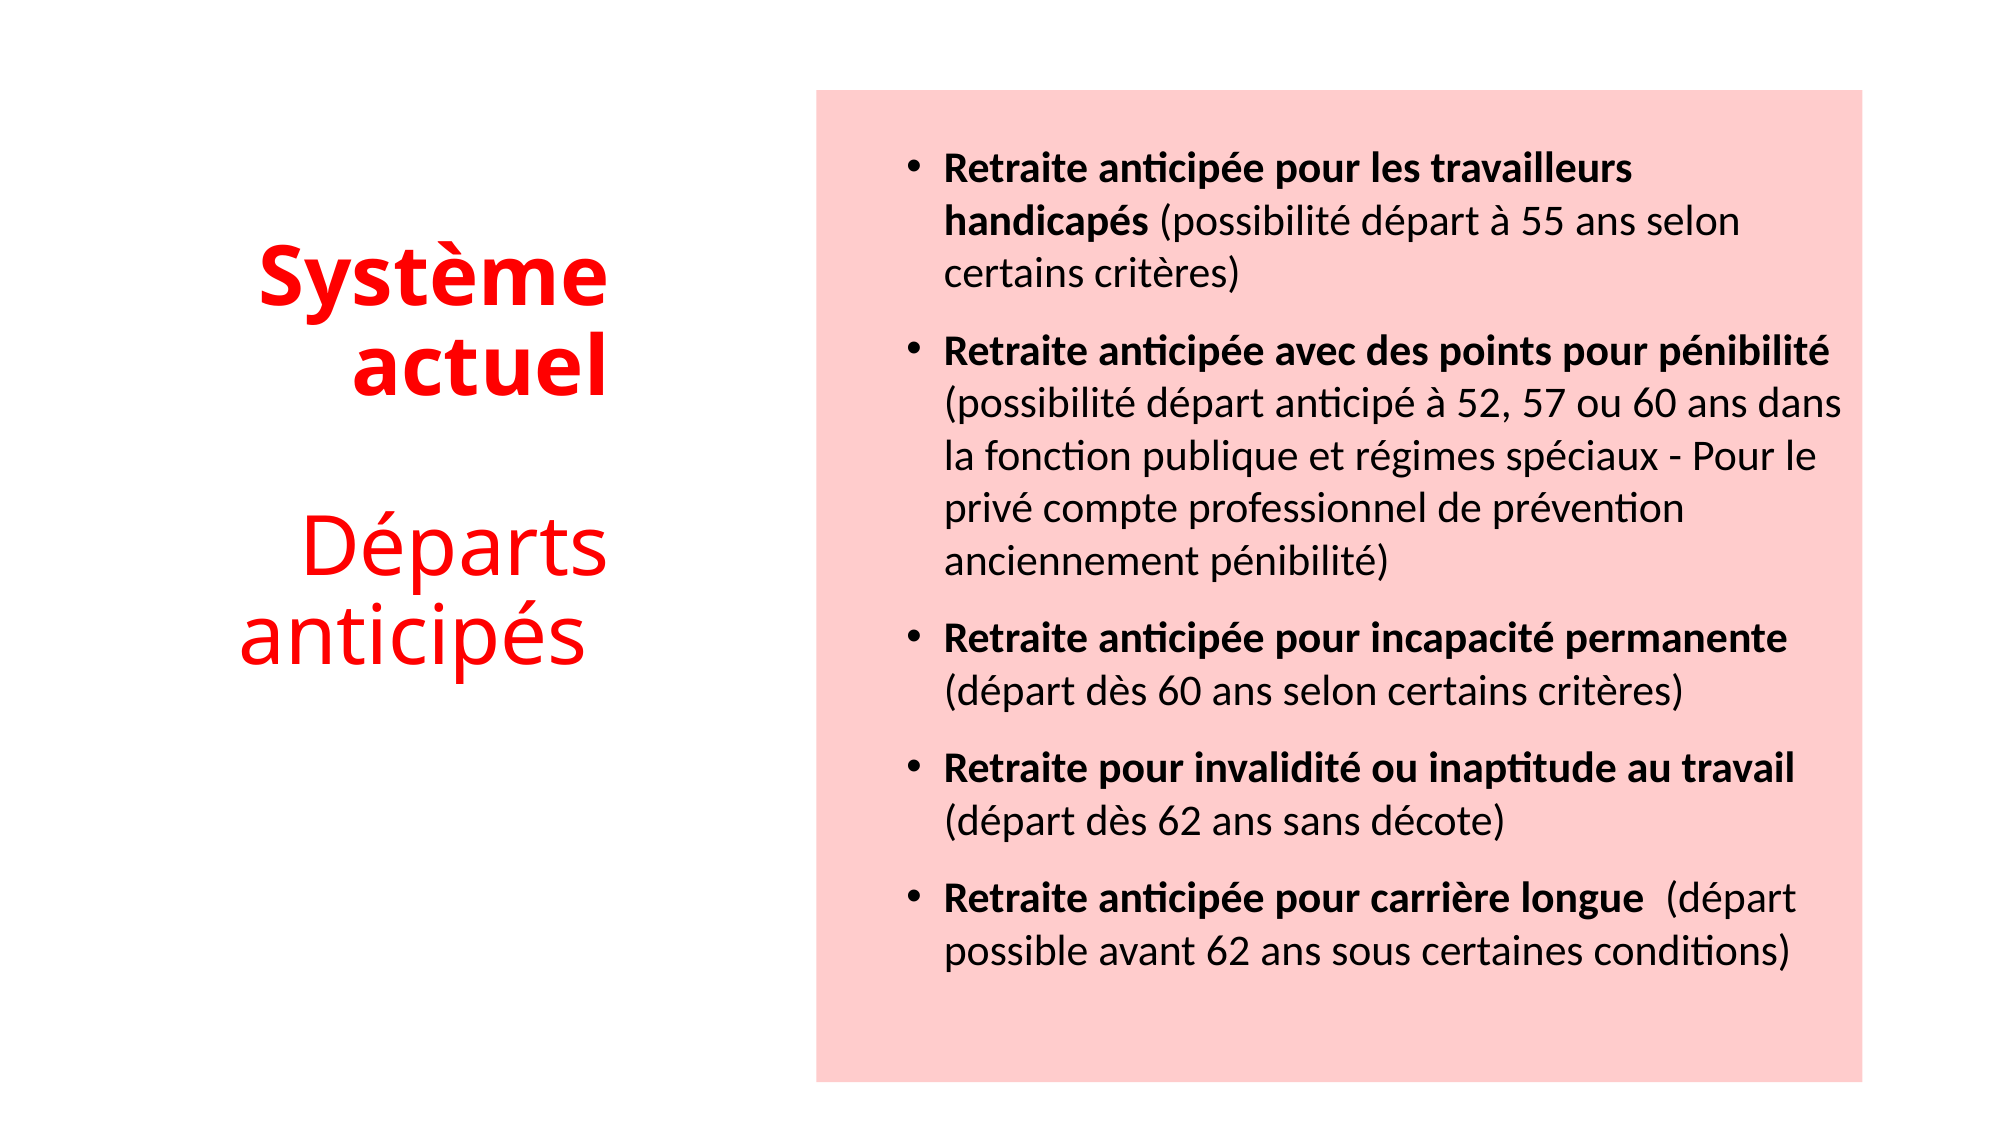

Retraite anticipée pour les travailleurs handicapés (possibilité départ à 55 ans selon certains critères)
Retraite anticipée avec des points pour pénibilité (possibilité départ anticipé à 52, 57 ou 60 ans dans la fonction publique et régimes spéciaux - Pour le privé compte professionnel de prévention anciennement pénibilité)
Retraite anticipée pour incapacité permanente (départ dès 60 ans selon certains critères)
Retraite pour invalidité ou inaptitude au travail (départ dès 62 ans sans décote)
Retraite anticipée pour carrière longue (départ possible avant 62 ans sous certaines conditions)
# Système actuel Départs anticipés